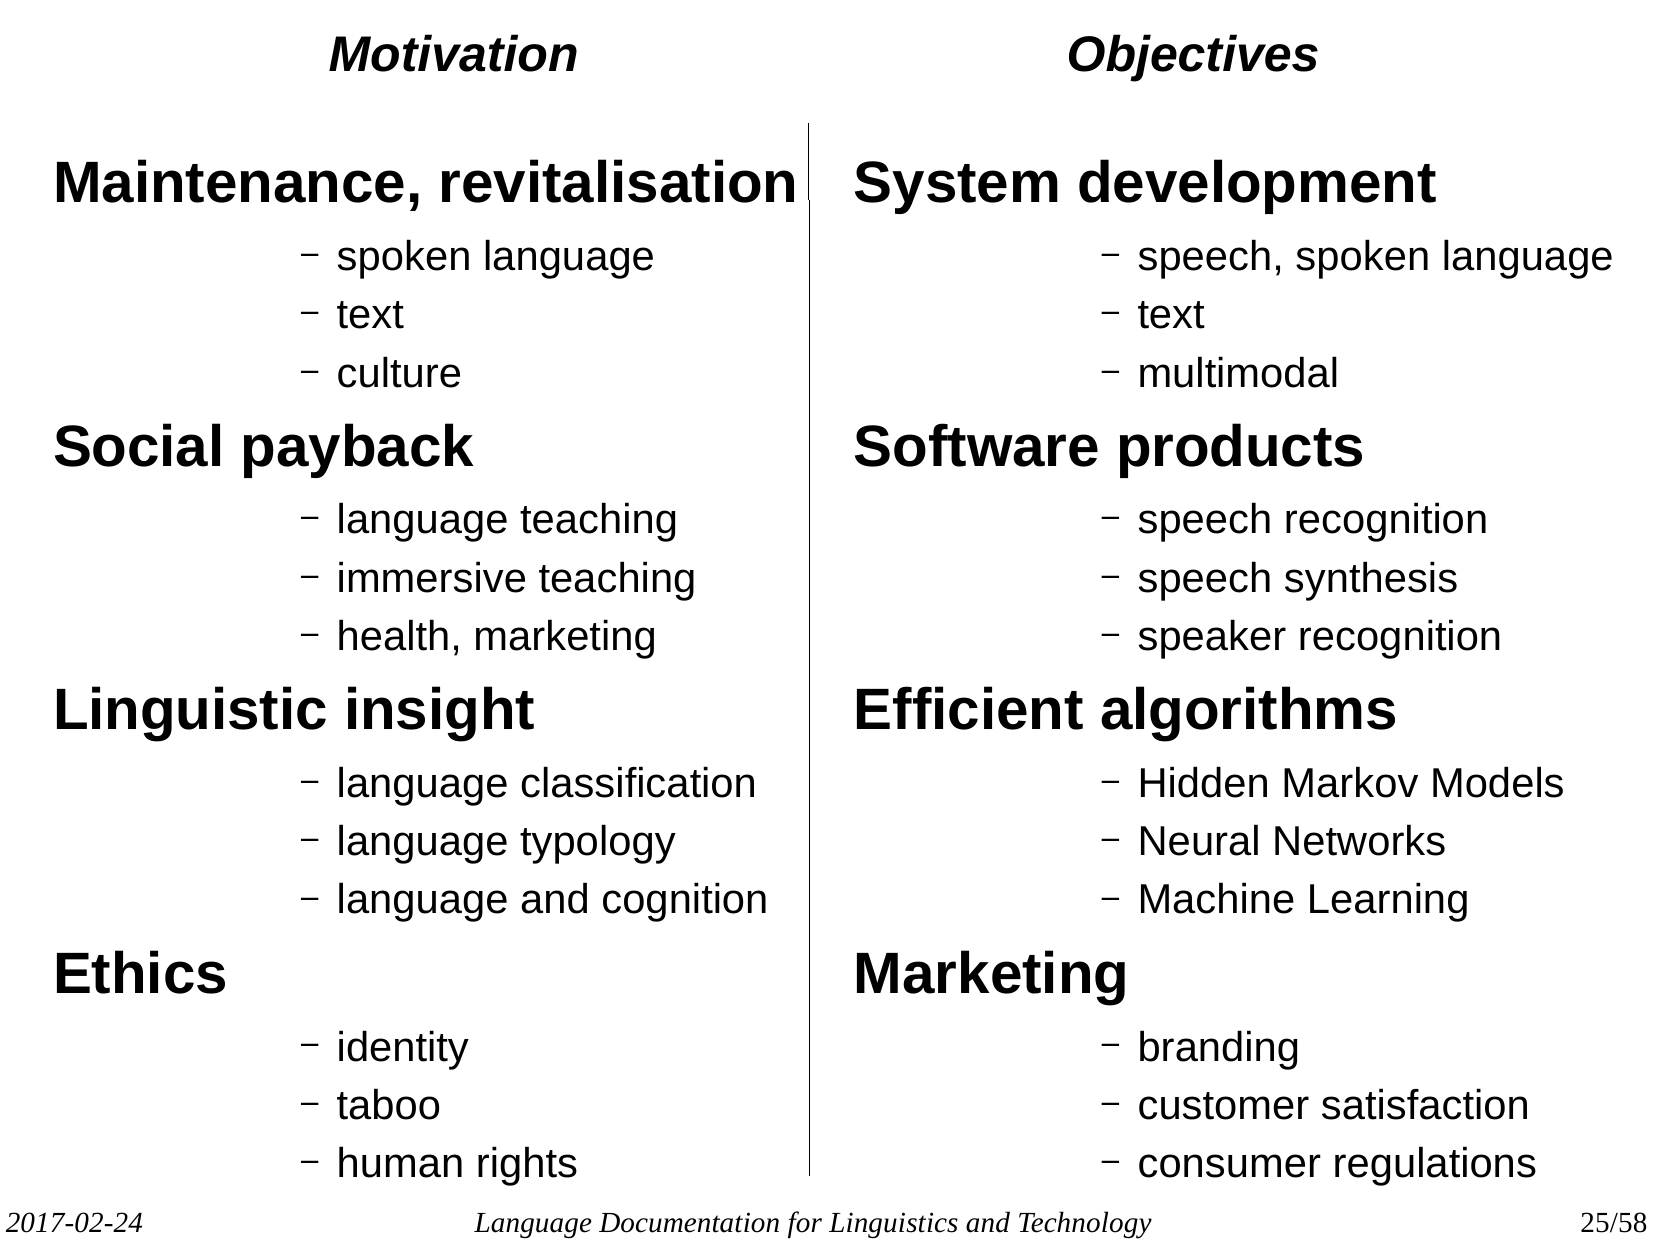

# Motivation Objectives
Maintenance, revitalisation
spoken language
text
culture
Social payback
language teaching
immersive teaching
health, marketing
Linguistic insight
language classification
language typology
language and cognition
Ethics
identity
taboo
human rights
System development
speech, spoken language
text
multimodal
Software products
speech recognition
speech synthesis
speaker recognition
Efficient algorithms
Hidden Markov Models
Neural Networks
Machine Learning
Marketing
branding
customer satisfaction
consumer regulations
ELKL-4, U Agra, 2016-02-25_27
D. Gibbon: What can endangered languages teach the language technologies?
25